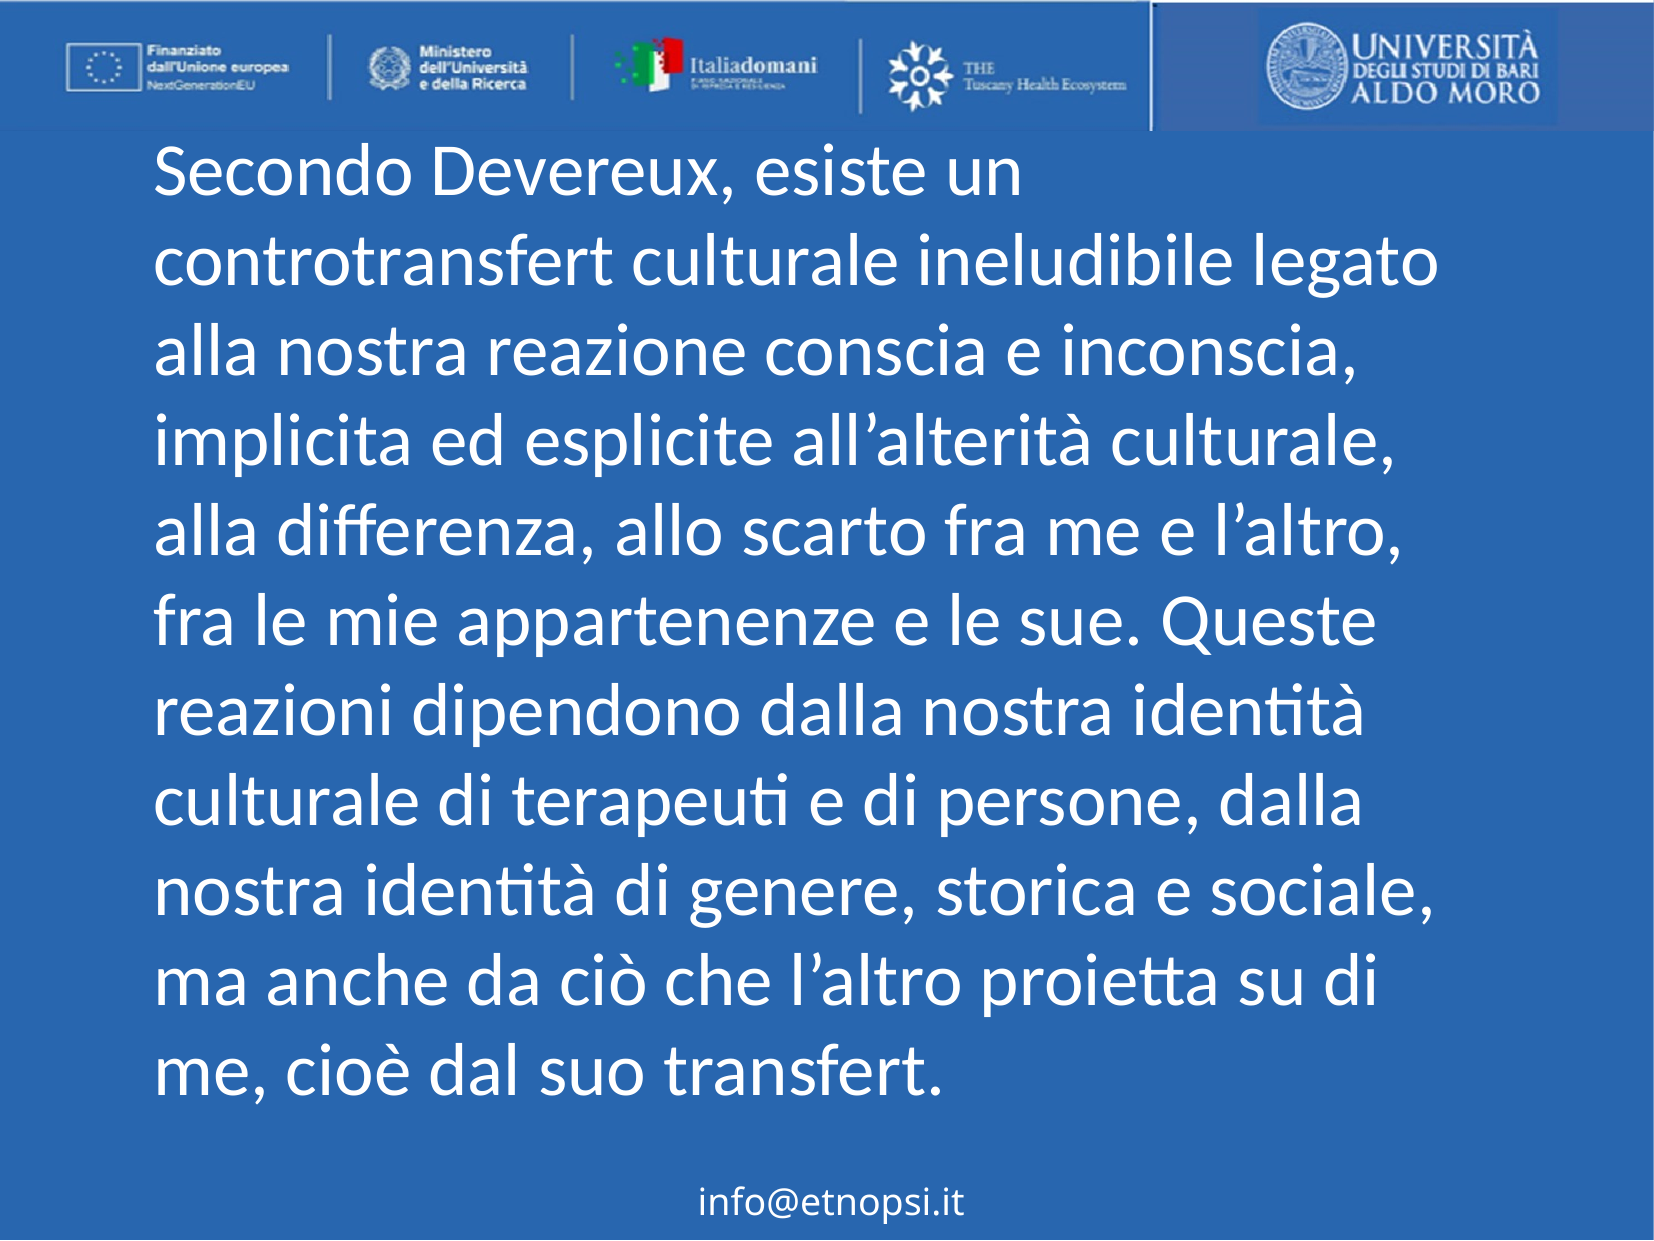

# Secondo Devereux, esiste un controtransfert culturale ineludibile legato alla nostra reazione conscia e inconscia, implicita ed esplicite all’alterità culturale, alla differenza, allo scarto fra me e l’altro, fra le mie appartenenze e le sue. Queste reazioni dipendono dalla nostra identità culturale di terapeuti e di persone, dalla nostra identità di genere, storica e sociale, ma anche da ciò che l’altro proietta su di me, cioè dal suo transfert.
							 info@etnopsi.it